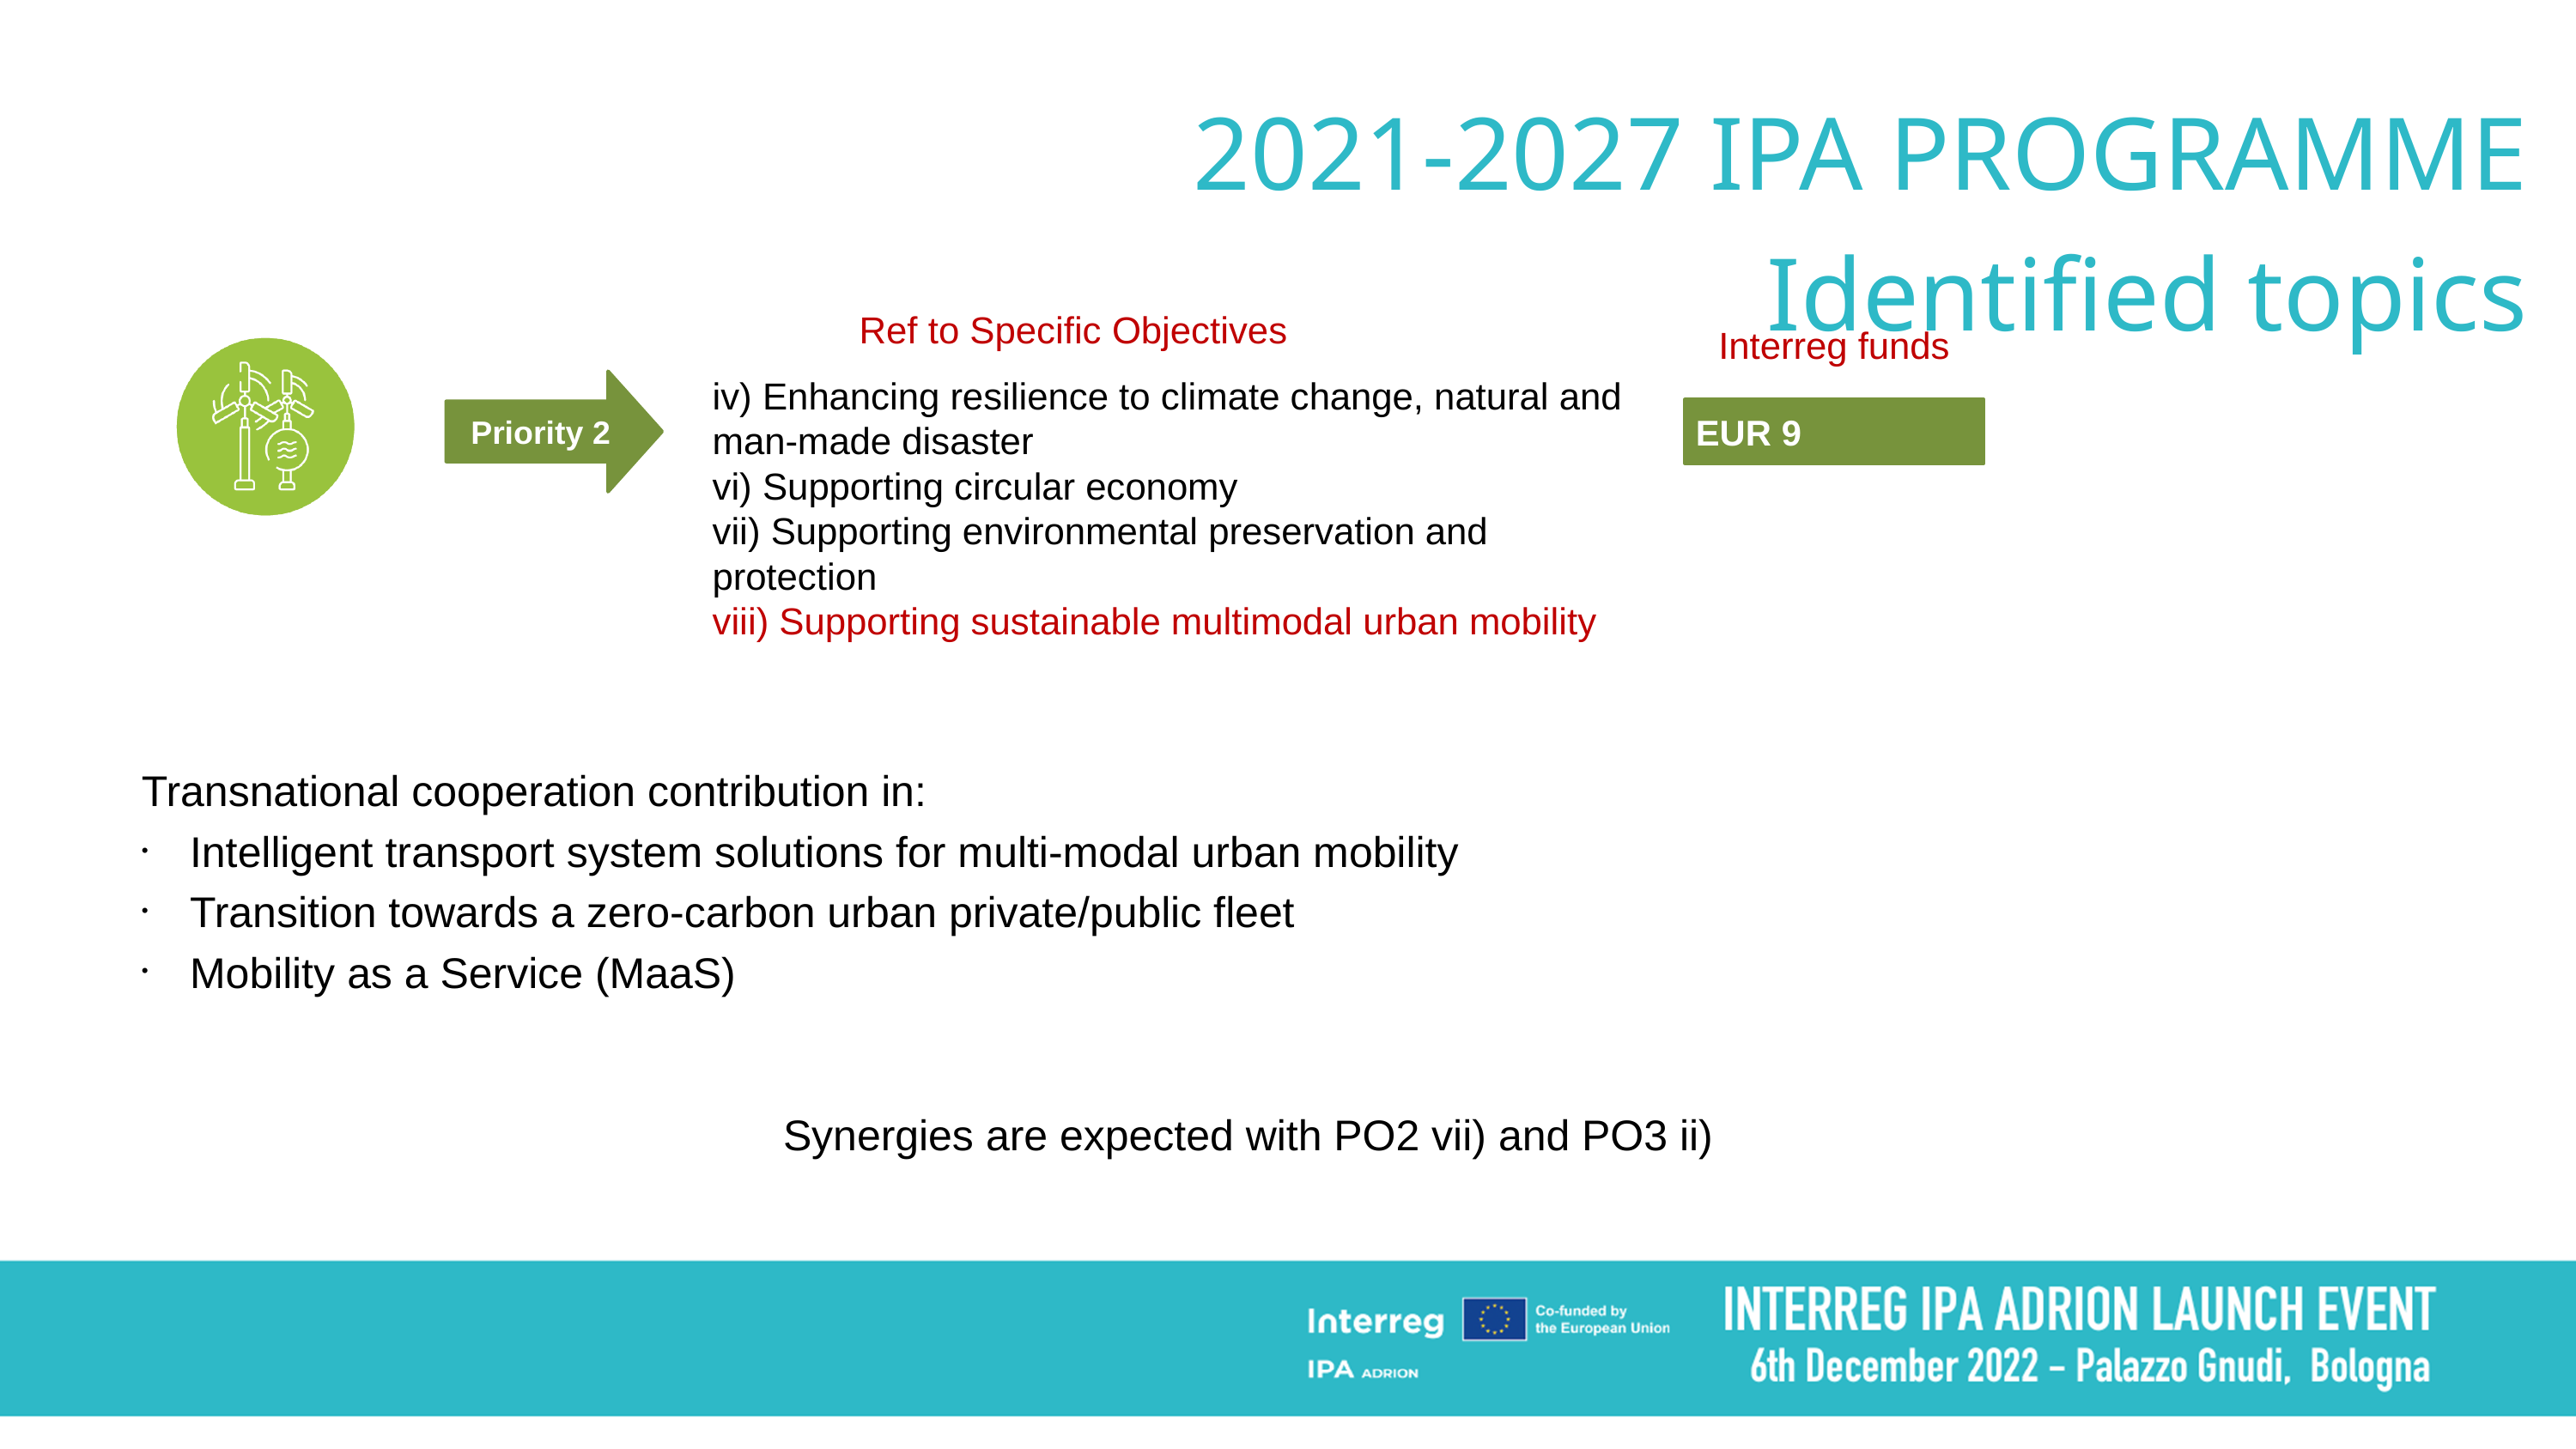

2021-2027 IPA PROGRAMME
Identified topics
Ref to Specific Objectives
Interreg funds
iv) Enhancing resilience to climate change, natural and man-made disaster
vi) Supporting circular economy
vii) Supporting environmental preservation and protection
viii) Supporting sustainable multimodal urban mobility
Priority 2
EUR 9
Transnational cooperation contribution in:
Intelligent transport system solutions for multi-modal urban mobility
Transition towards a zero-carbon urban private/public fleet
Mobility as a Service (MaaS)
Synergies are expected with PO2 vii) and PO3 ii)